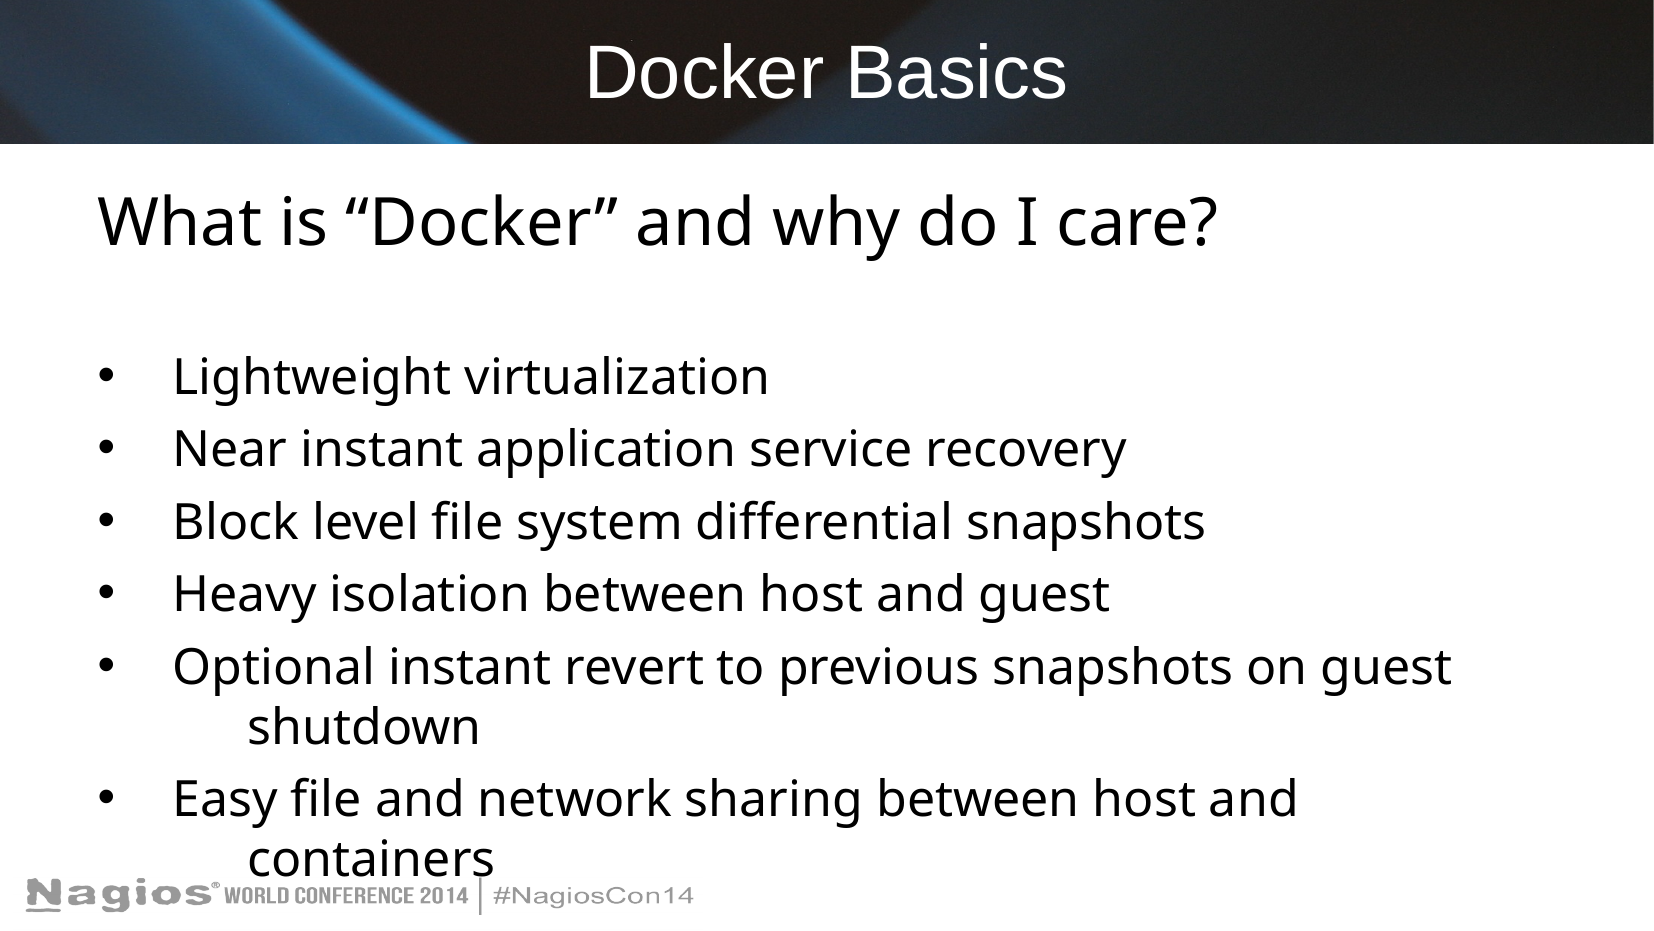

# Docker Basics
What is “Docker” and why do I care?
Lightweight virtualization
Near instant application service recovery
Block level file system differential snapshots
Heavy isolation between host and guest
Optional instant revert to previous snapshots on guest shutdown
Easy file and network sharing between host and containers